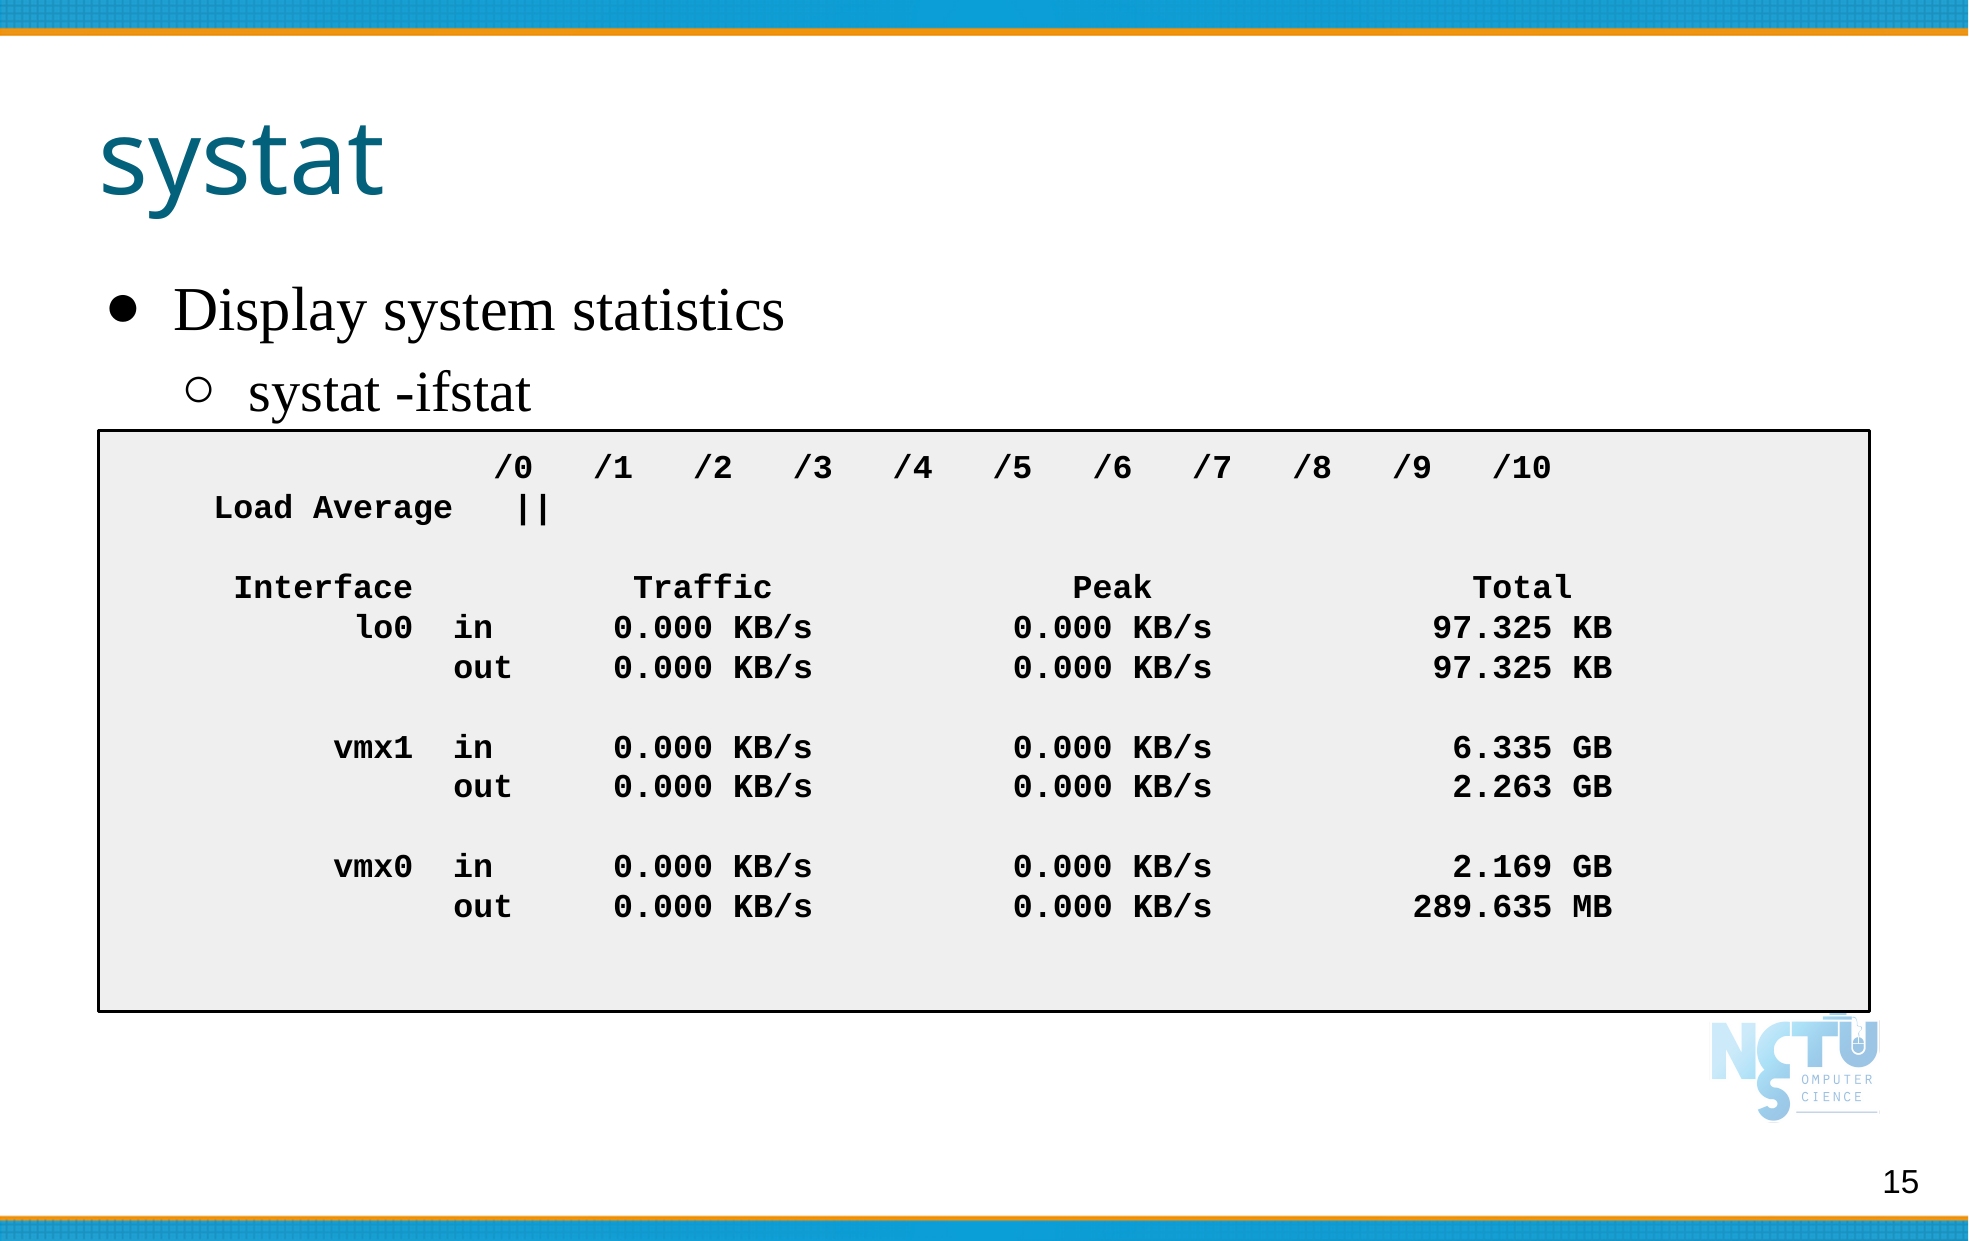

# systat
Display system statistics
systat -ifstat
 /0 /1 /2 /3 /4 /5 /6 /7 /8 /9 /10
 Load Average ||
 Interface Traffic Peak Total
 lo0 in 0.000 KB/s 0.000 KB/s 97.325 KB
 out 0.000 KB/s 0.000 KB/s 97.325 KB
 vmx1 in 0.000 KB/s 0.000 KB/s 6.335 GB
 out 0.000 KB/s 0.000 KB/s 2.263 GB
 vmx0 in 0.000 KB/s 0.000 KB/s 2.169 GB
 out 0.000 KB/s 0.000 KB/s 289.635 MB